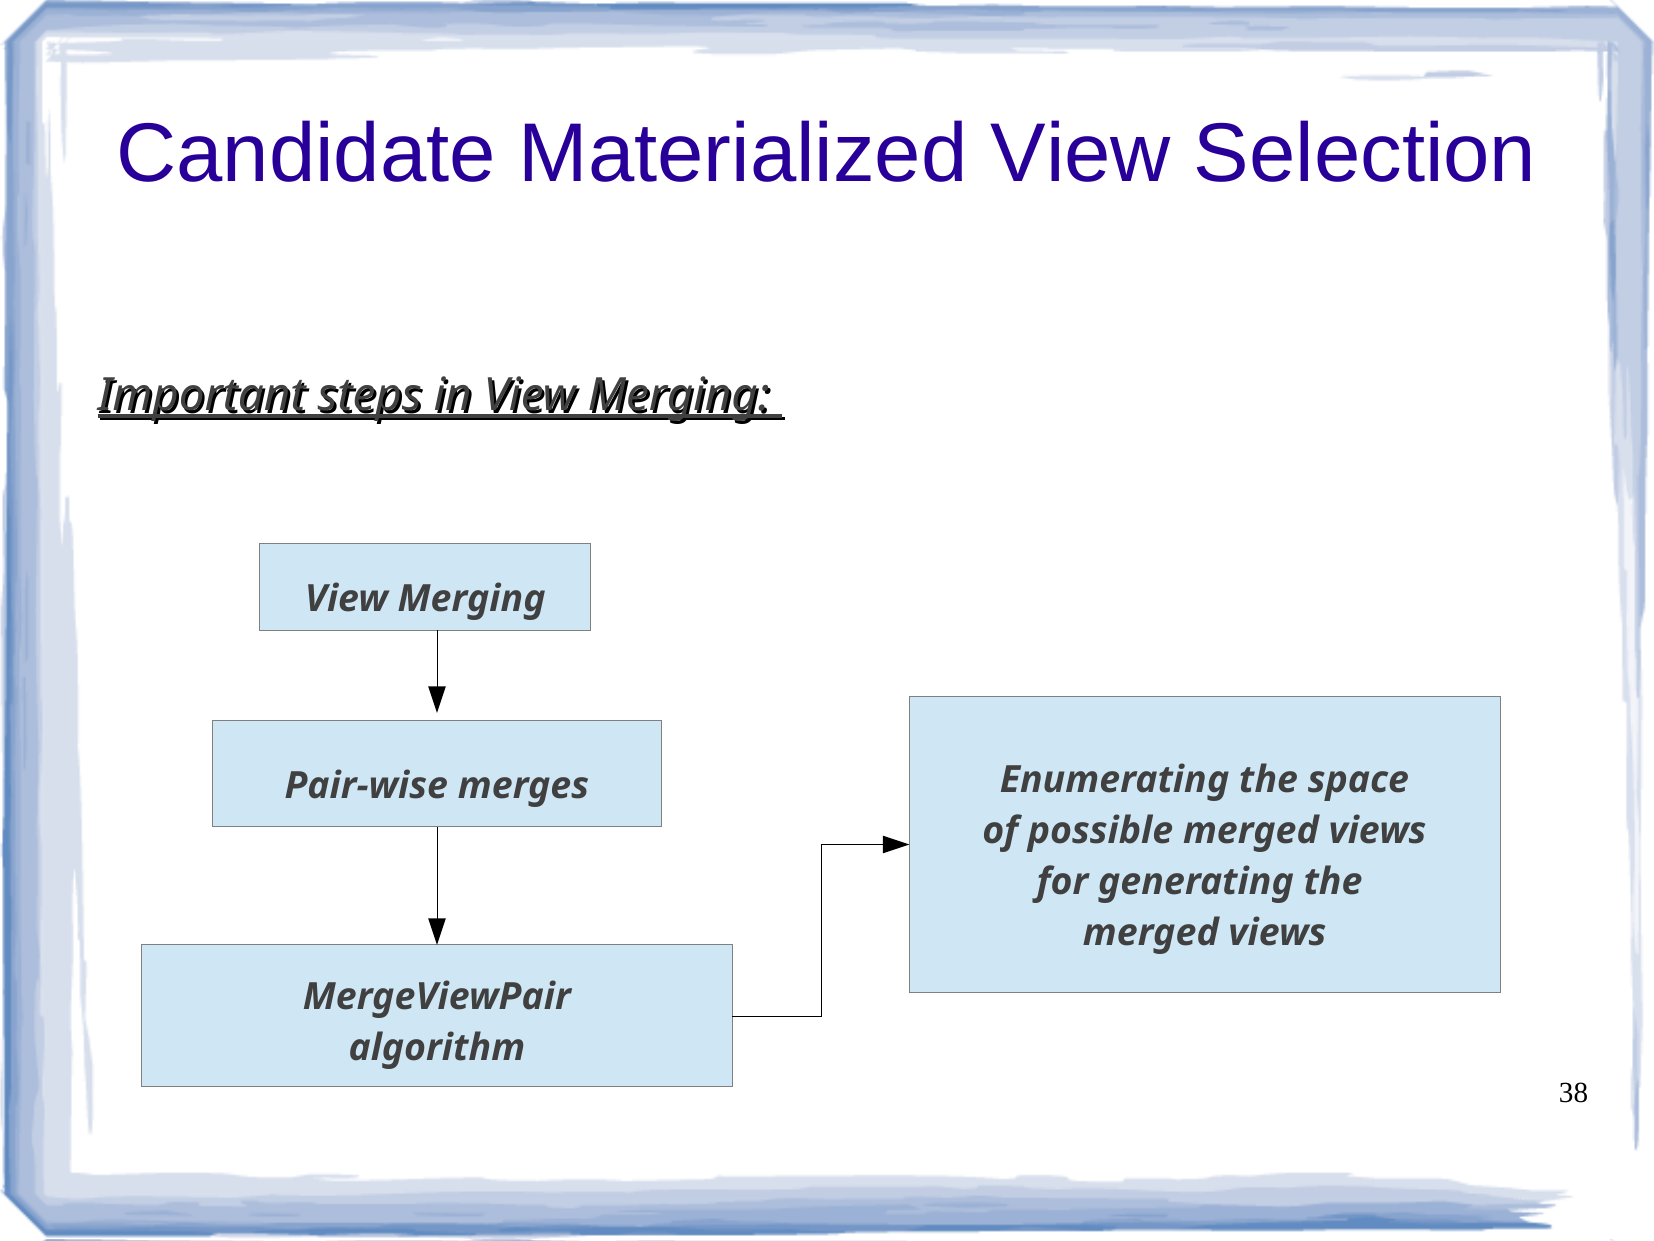

# Candidate Materialized View Selection
Important steps in View Merging:
View Merging
Enumerating the space
of possible merged views
for generating the
merged views
Pair-wise merges
MergeViewPair
algorithm
38